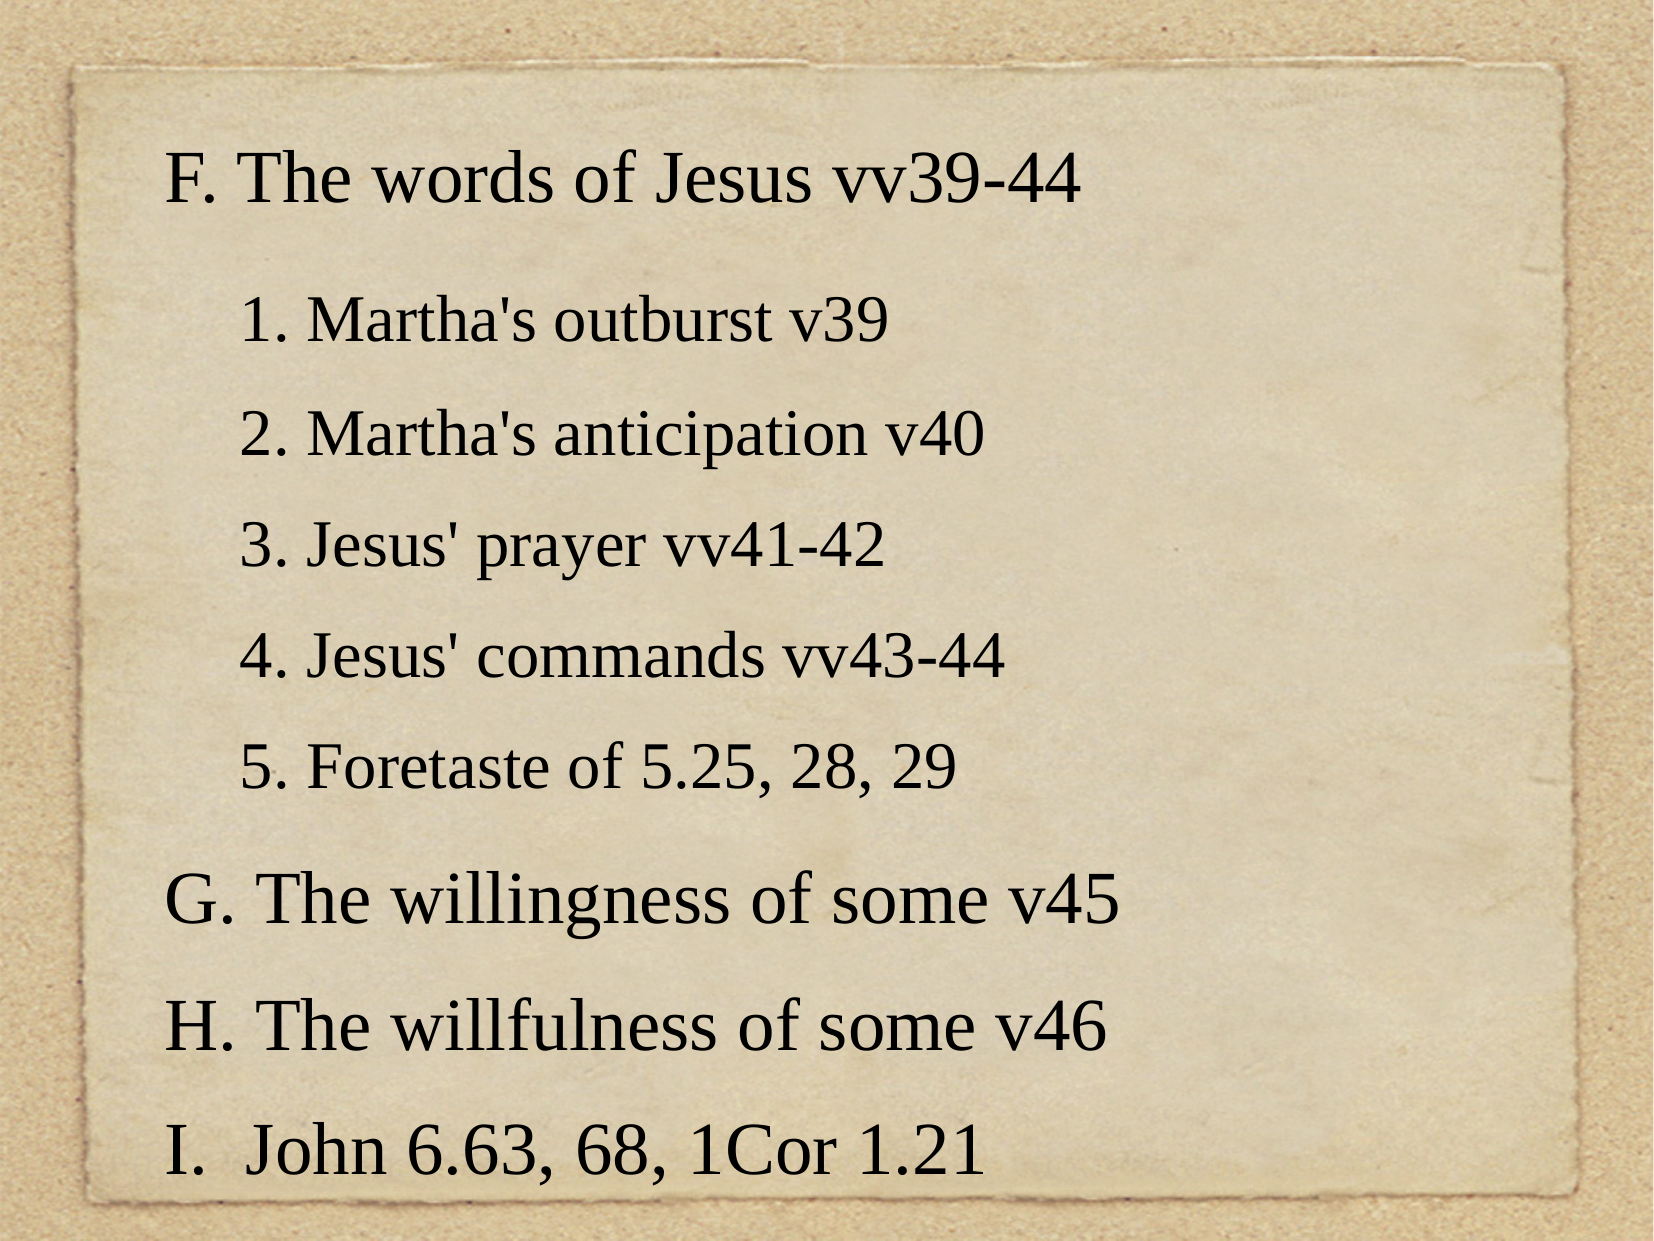

F. The words of Jesus vv39-44
		1. Martha's outburst v39
		2. Martha's anticipation v40
		3. Jesus' prayer vv41-42
		4. Jesus' commands vv43-44
		5. Foretaste of 5.25, 28, 29
	G. The willingness of some v45
	H. The willfulness of some v46
	I. John 6.63, 68, 1Cor 1.21